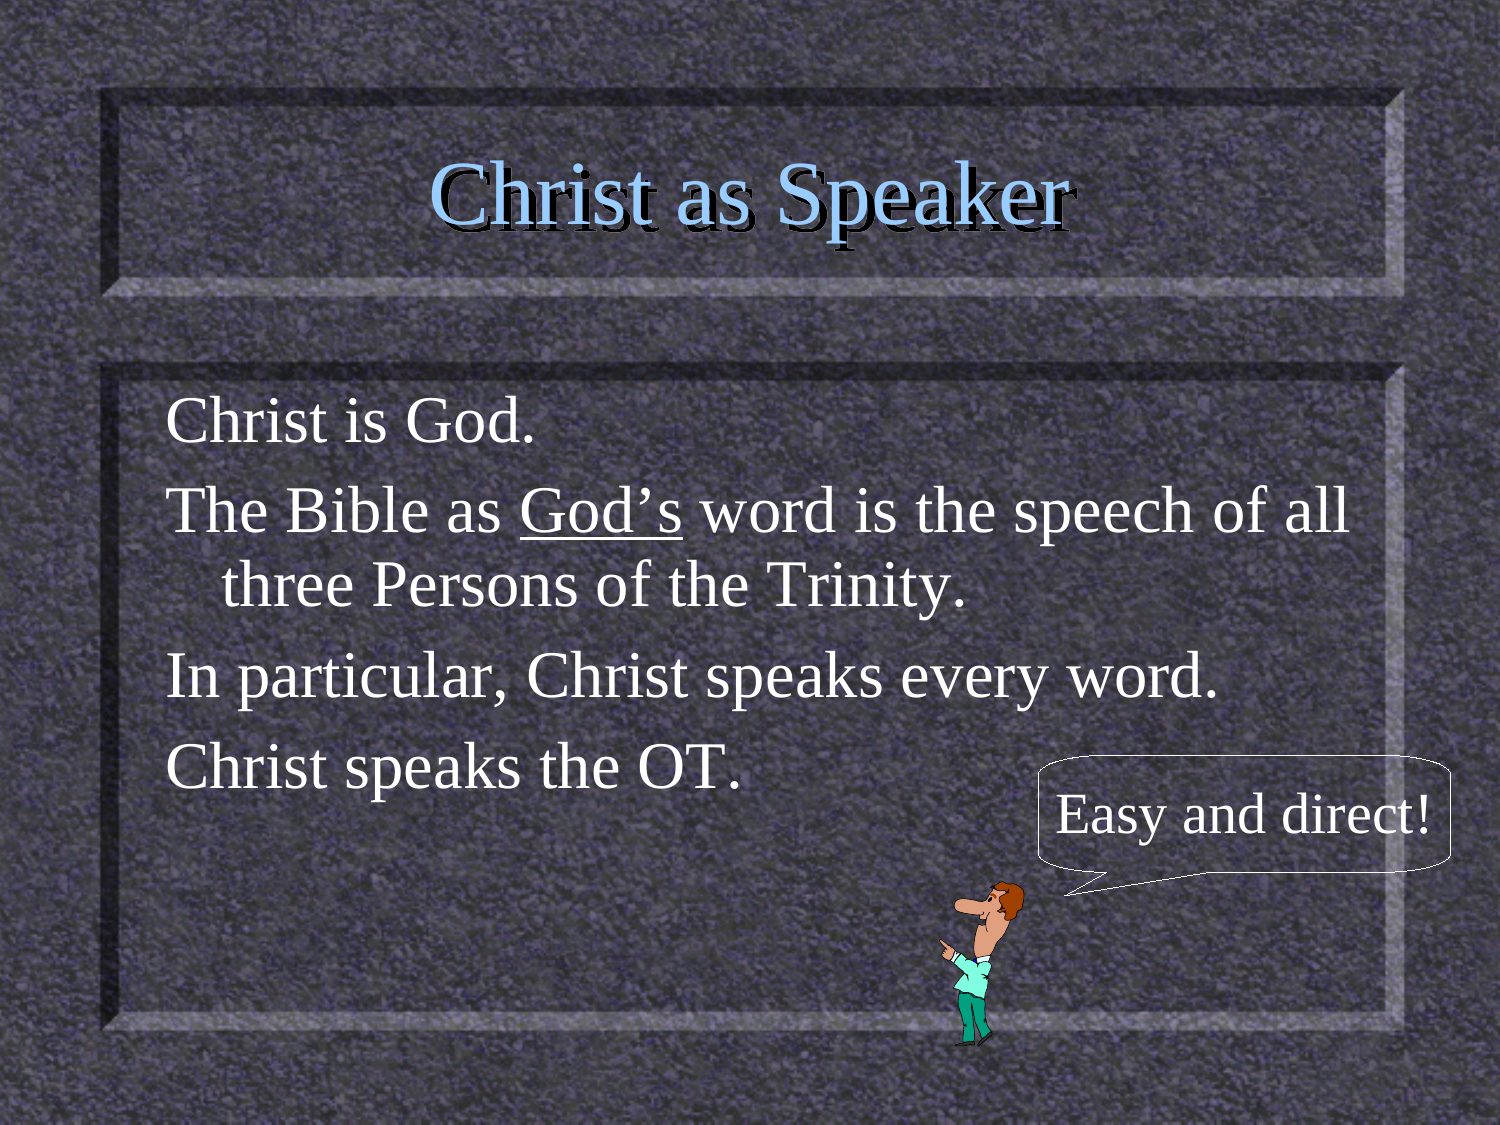

# Christ as Speaker
Christ is God.
The Bible as God’s word is the speech of all three Persons of the Trinity.
In particular, Christ speaks every word.
Christ speaks the OT.
Easy and direct!